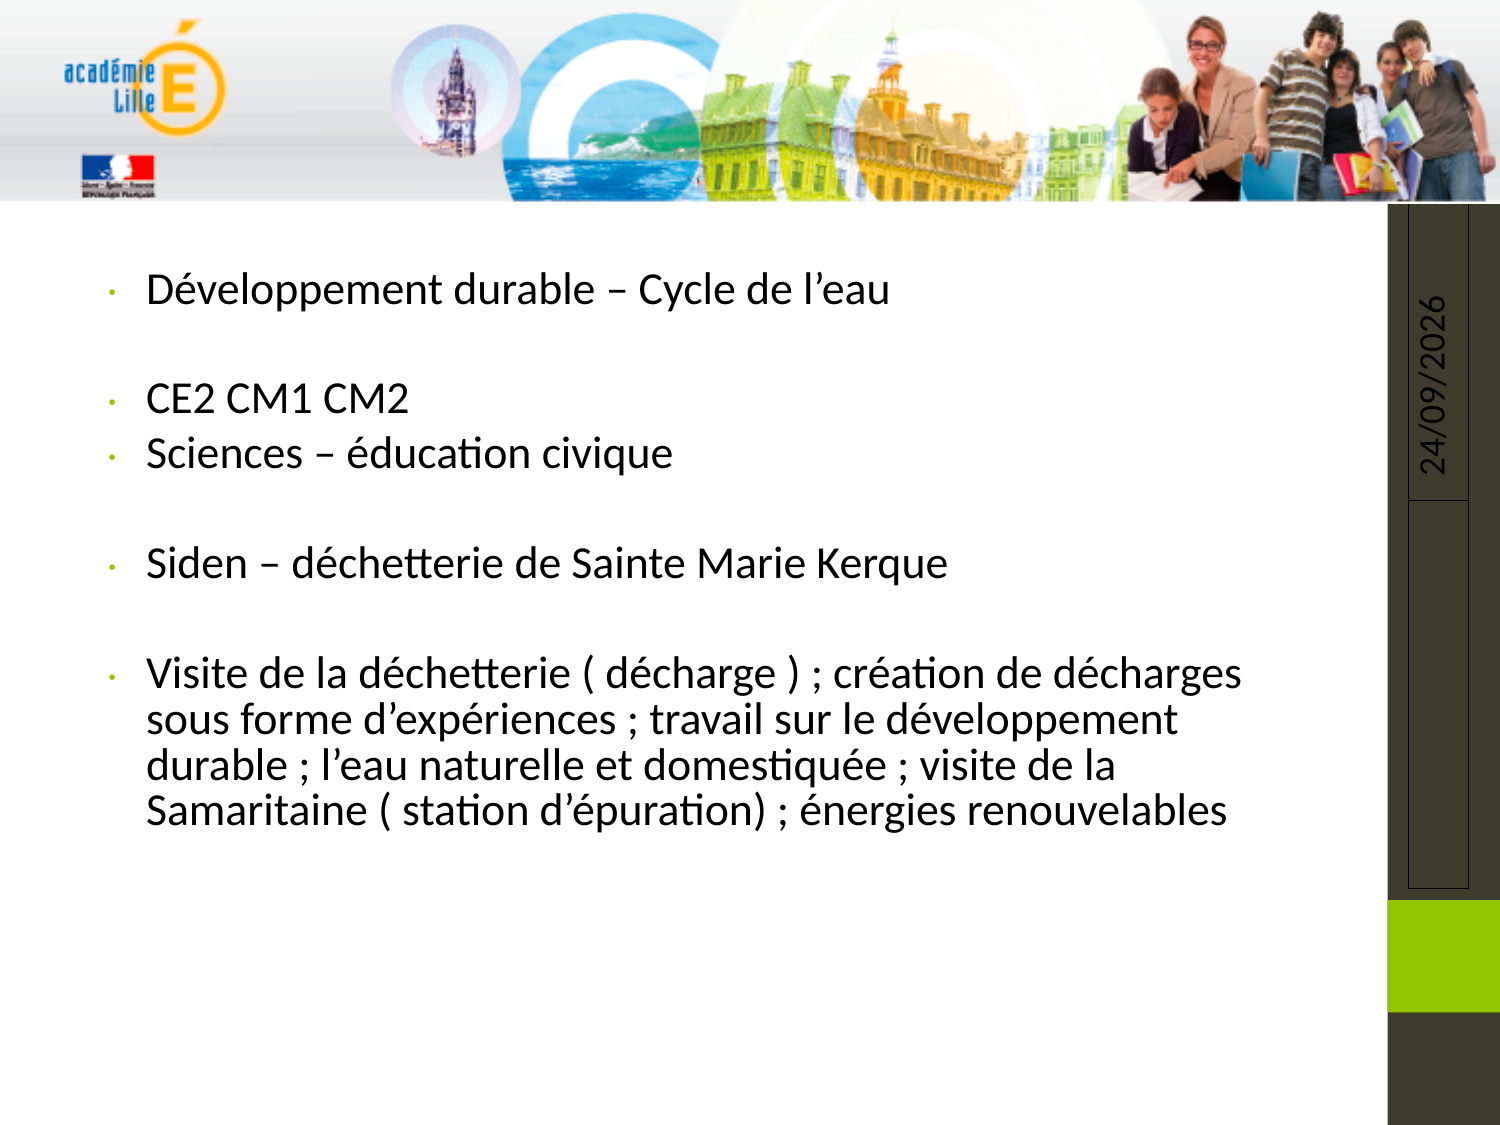

# Développement durable – Cycle de l’eau
CE2 CM1 CM2
Sciences – éducation civique
Siden – déchetterie de Sainte Marie Kerque
Visite de la déchetterie ( décharge ) ; création de décharges sous forme d’expériences ; travail sur le développement durable ; l’eau naturelle et domestiquée ; visite de la Samaritaine ( station d’épuration) ; énergies renouvelables